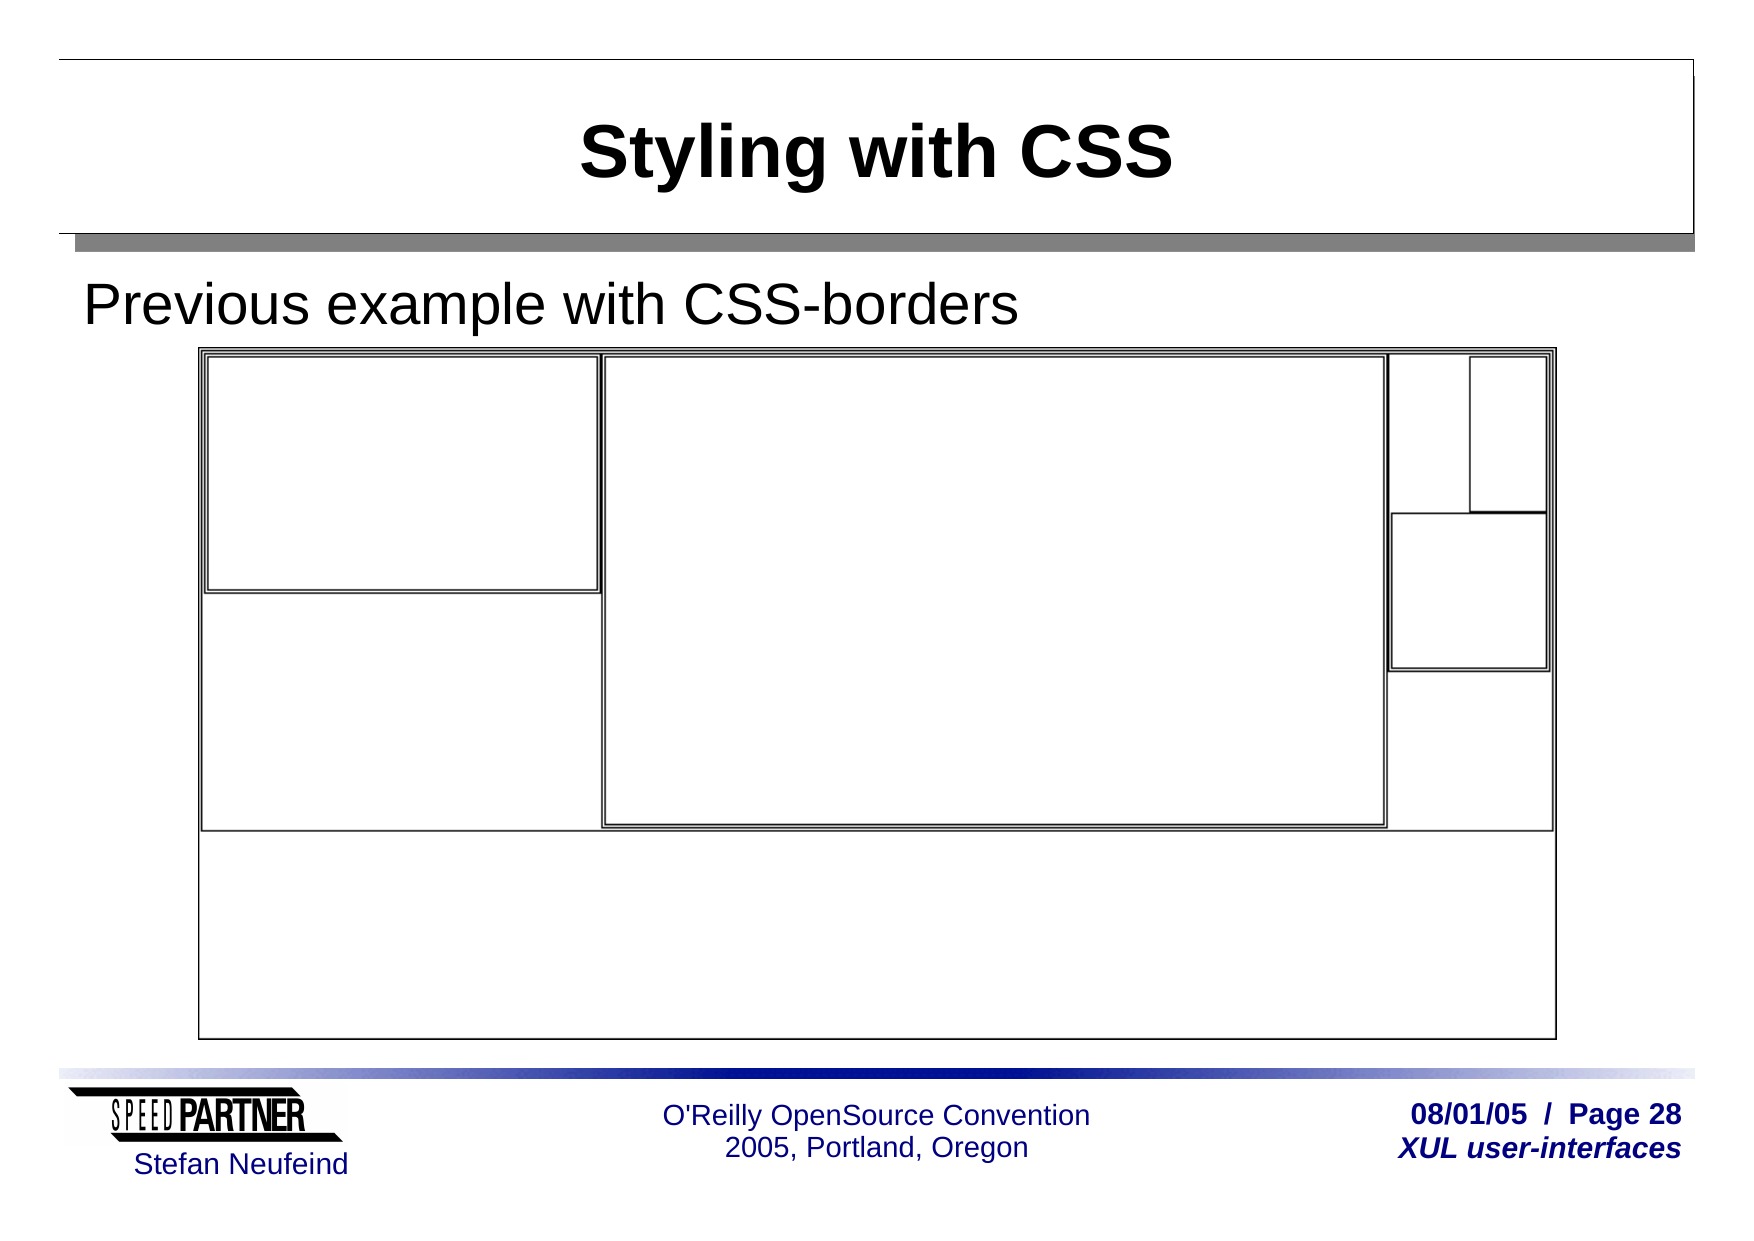

# Styling with CSS
Previous example with CSS-borders